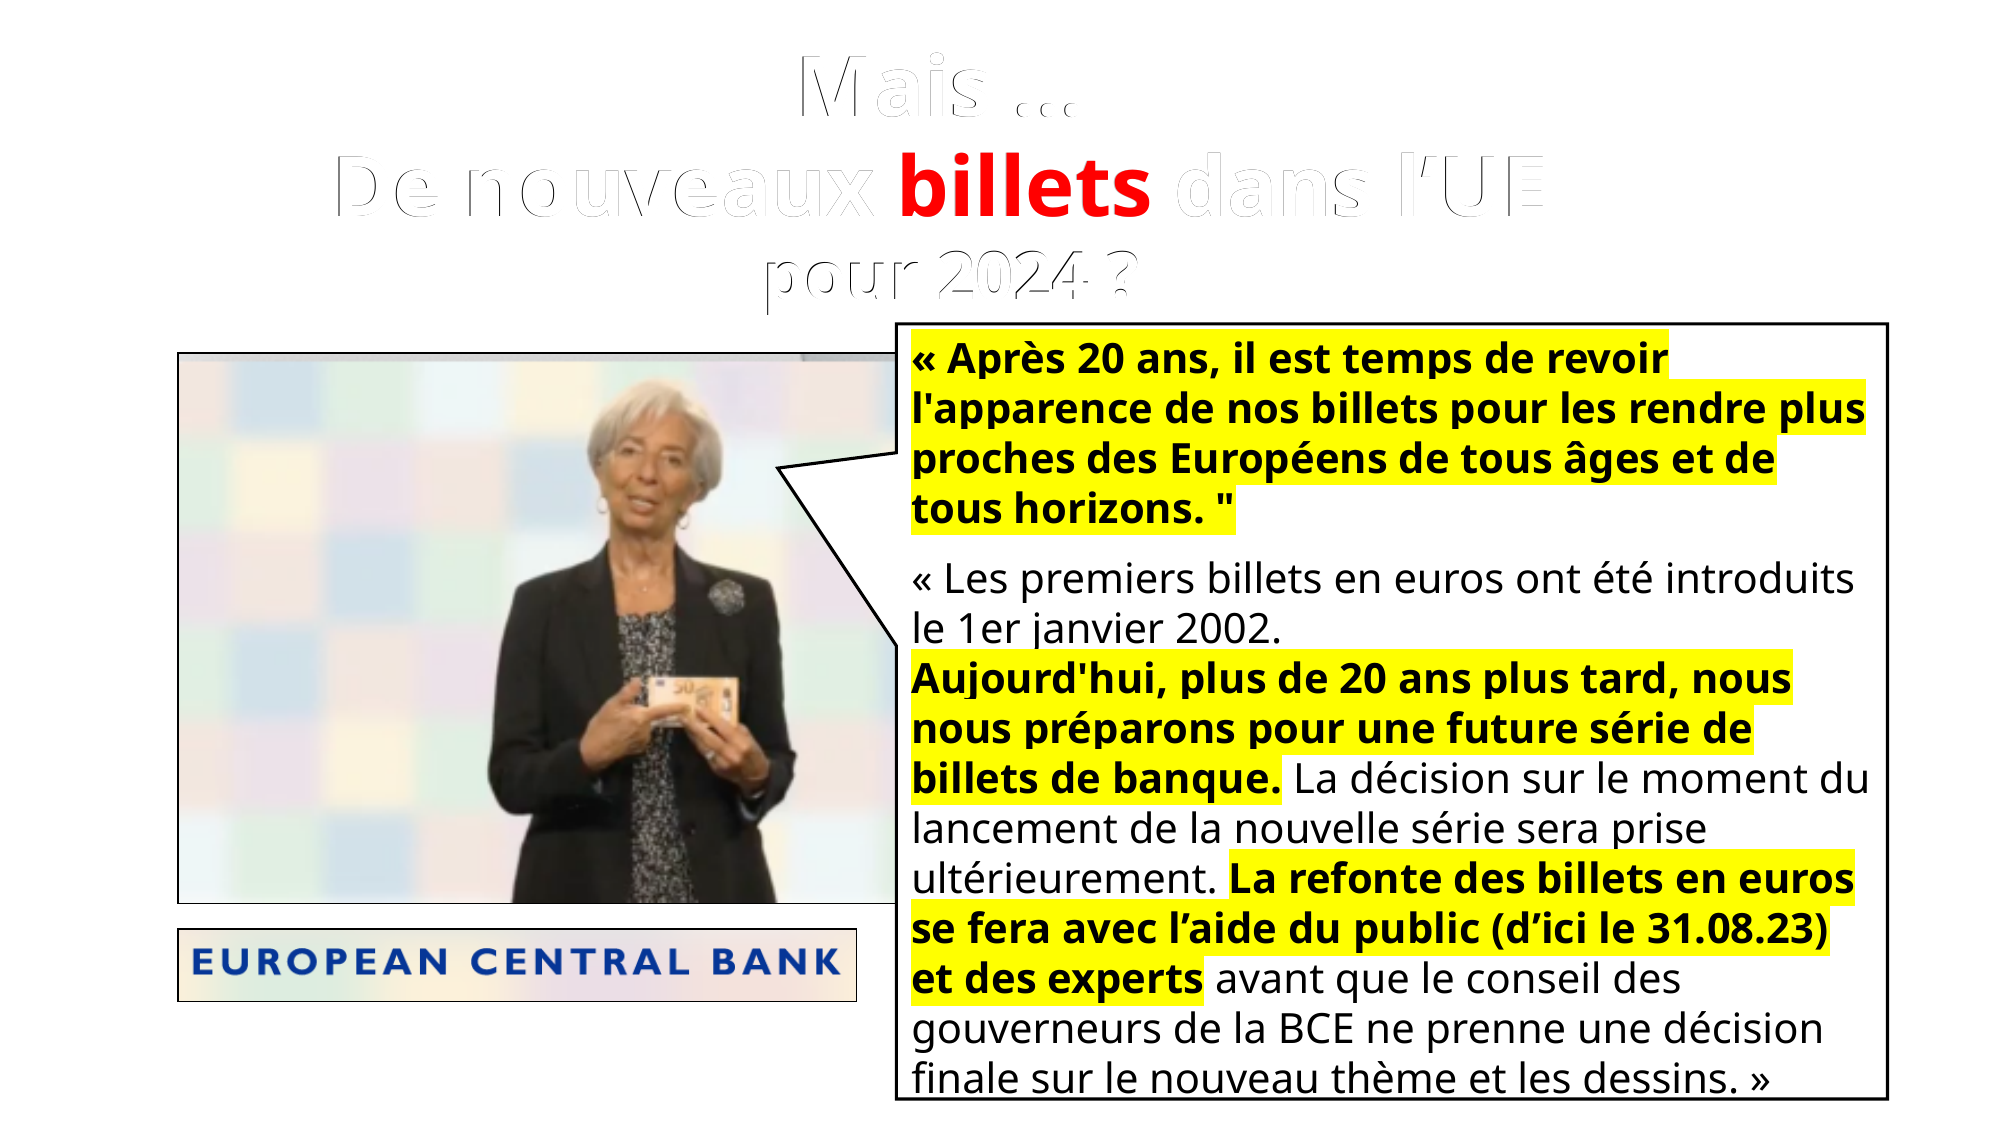

Mais …
De nouveaux billets dans l’UE
pour 2024 ?
« Après 20 ans, il est temps de revoir l'apparence de nos billets pour les rendre plus proches des Européens de tous âges et de tous horizons. "
« Les premiers billets en euros ont été introduits le 1er janvier 2002.
Aujourd'hui, plus de 20 ans plus tard, nous nous préparons pour une future série de billets de banque. La décision sur le moment du lancement de la nouvelle série sera prise ultérieurement. La refonte des billets en euros se fera avec l’aide du public (d’ici le 31.08.23) et des experts avant que le conseil des gouverneurs de la BCE ne prenne une décision finale sur le nouveau thème et les dessins. »